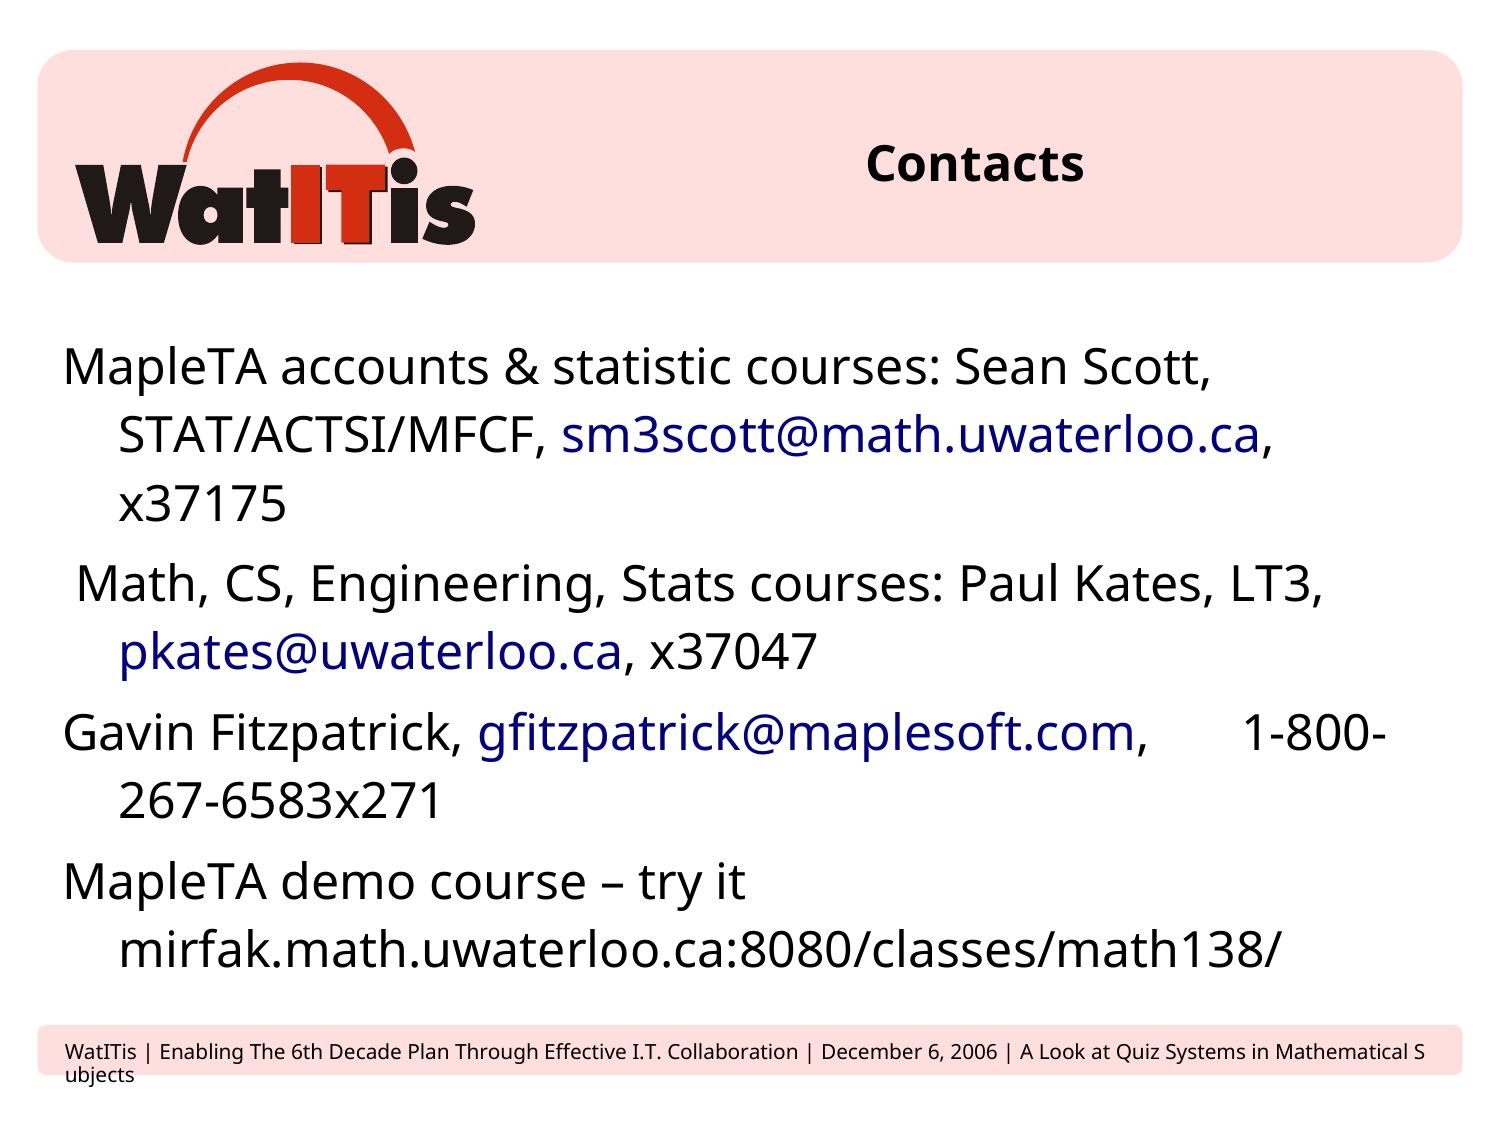

# Contacts
MapleTA accounts & statistic courses: Sean Scott, STAT/ACTSI/MFCF, sm3scott@math.uwaterloo.ca, x37175
 Math, CS, Engineering, Stats courses: Paul Kates, LT3, pkates@uwaterloo.ca, x37047
Gavin Fitzpatrick, gfitzpatrick@maplesoft.com, 1-800-267-6583x271
MapleTA demo course – try it mirfak.math.uwaterloo.ca:8080/classes/math138/
WatITis | Enabling The 6th Decade Plan Through Effective I.T. Collaboration | December 6, 2006 | A Look at Quiz Systems in Mathematical Subjects